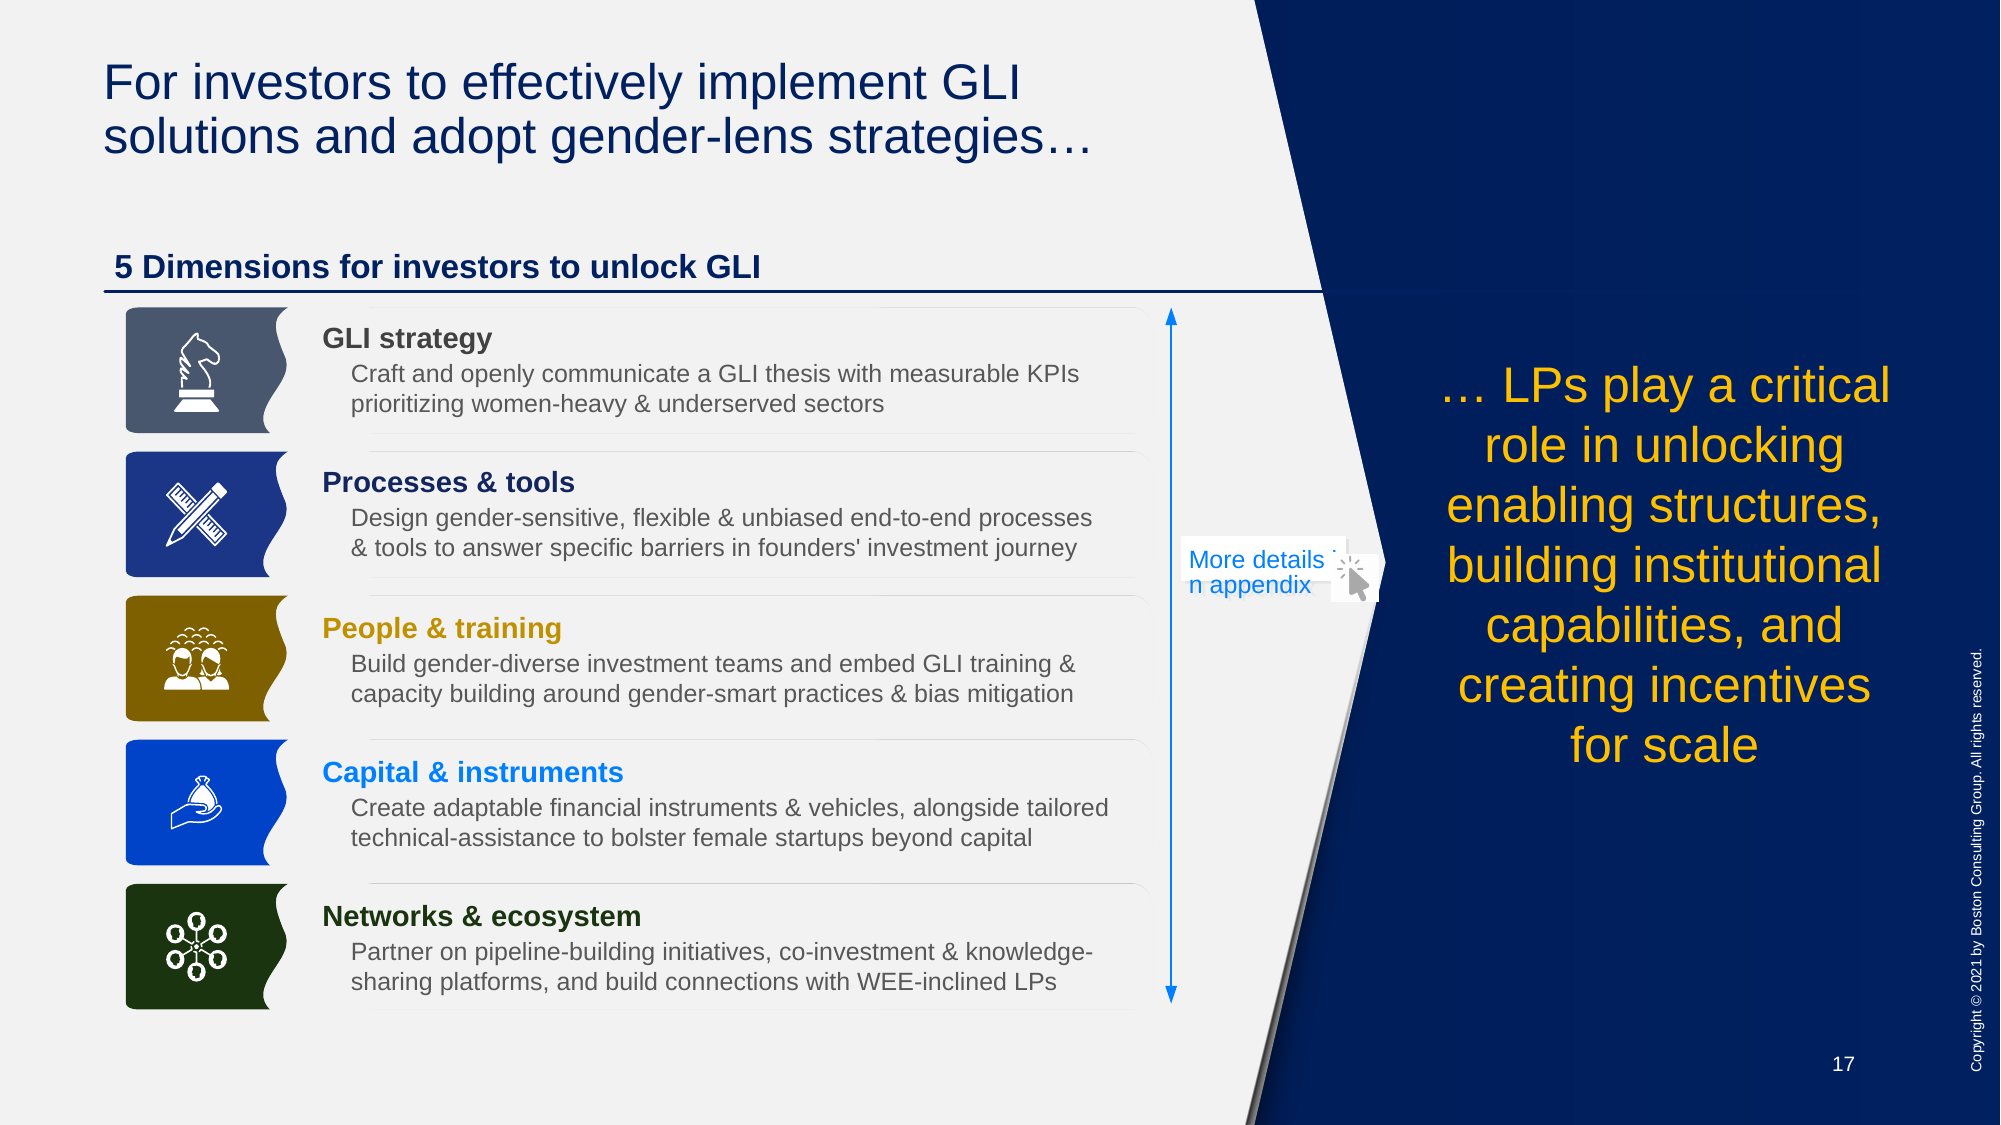

# For investors to effectively implement GLI solutions and adopt gender-lens strategies…
5 Dimensions for investors to unlock GLI
… LPs play a critical role in unlocking enabling structures, building institutional capabilities, and creating incentives for scale
GLI strategy
Craft and openly communicate a GLI thesis with measurable KPIs prioritizing women-heavy & underserved sectors
Processes & tools
Design gender-sensitive, flexible & unbiased end-to-end processes & tools to answer specific barriers in founders' investment journey
More details in appendix
People & training
Build gender-diverse investment teams and embed GLI training & capacity building around gender-smart practices & bias mitigation
Capital & instruments
Create adaptable financial instruments & vehicles, alongside tailored technical-assistance to bolster female startups beyond capital
Networks & ecosystem
Partner on pipeline-building initiatives, co-investment & knowledge-sharing platforms, and build connections with WEE-inclined LPs